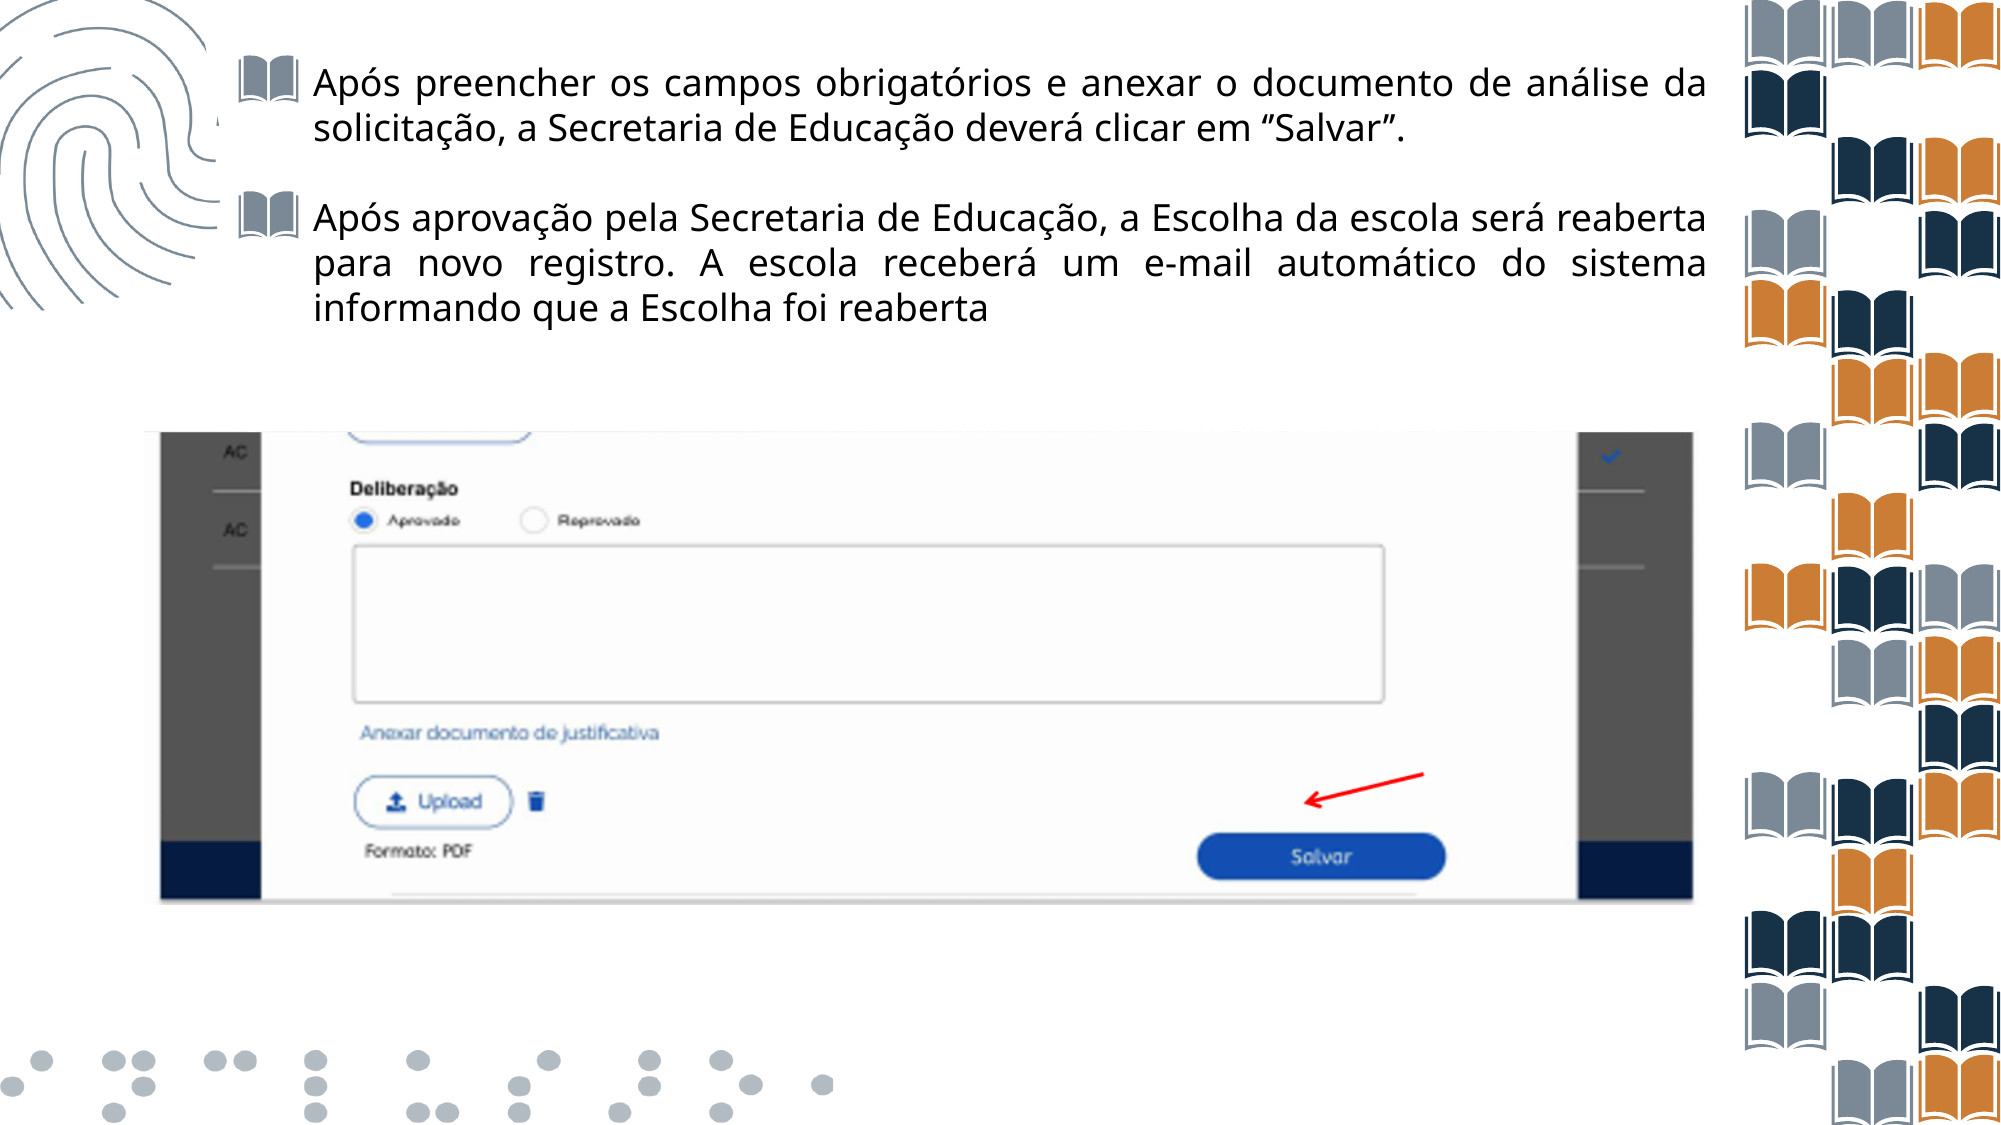

Após preencher os campos obrigatórios e anexar o documento de análise da solicitação, a Secretaria de Educação deverá clicar em ‘’Salvar’’.
Após aprovação pela Secretaria de Educação, a Escolha da escola será reaberta para novo registro. A escola receberá um e-mail automático do sistema informando que a Escolha foi reaberta